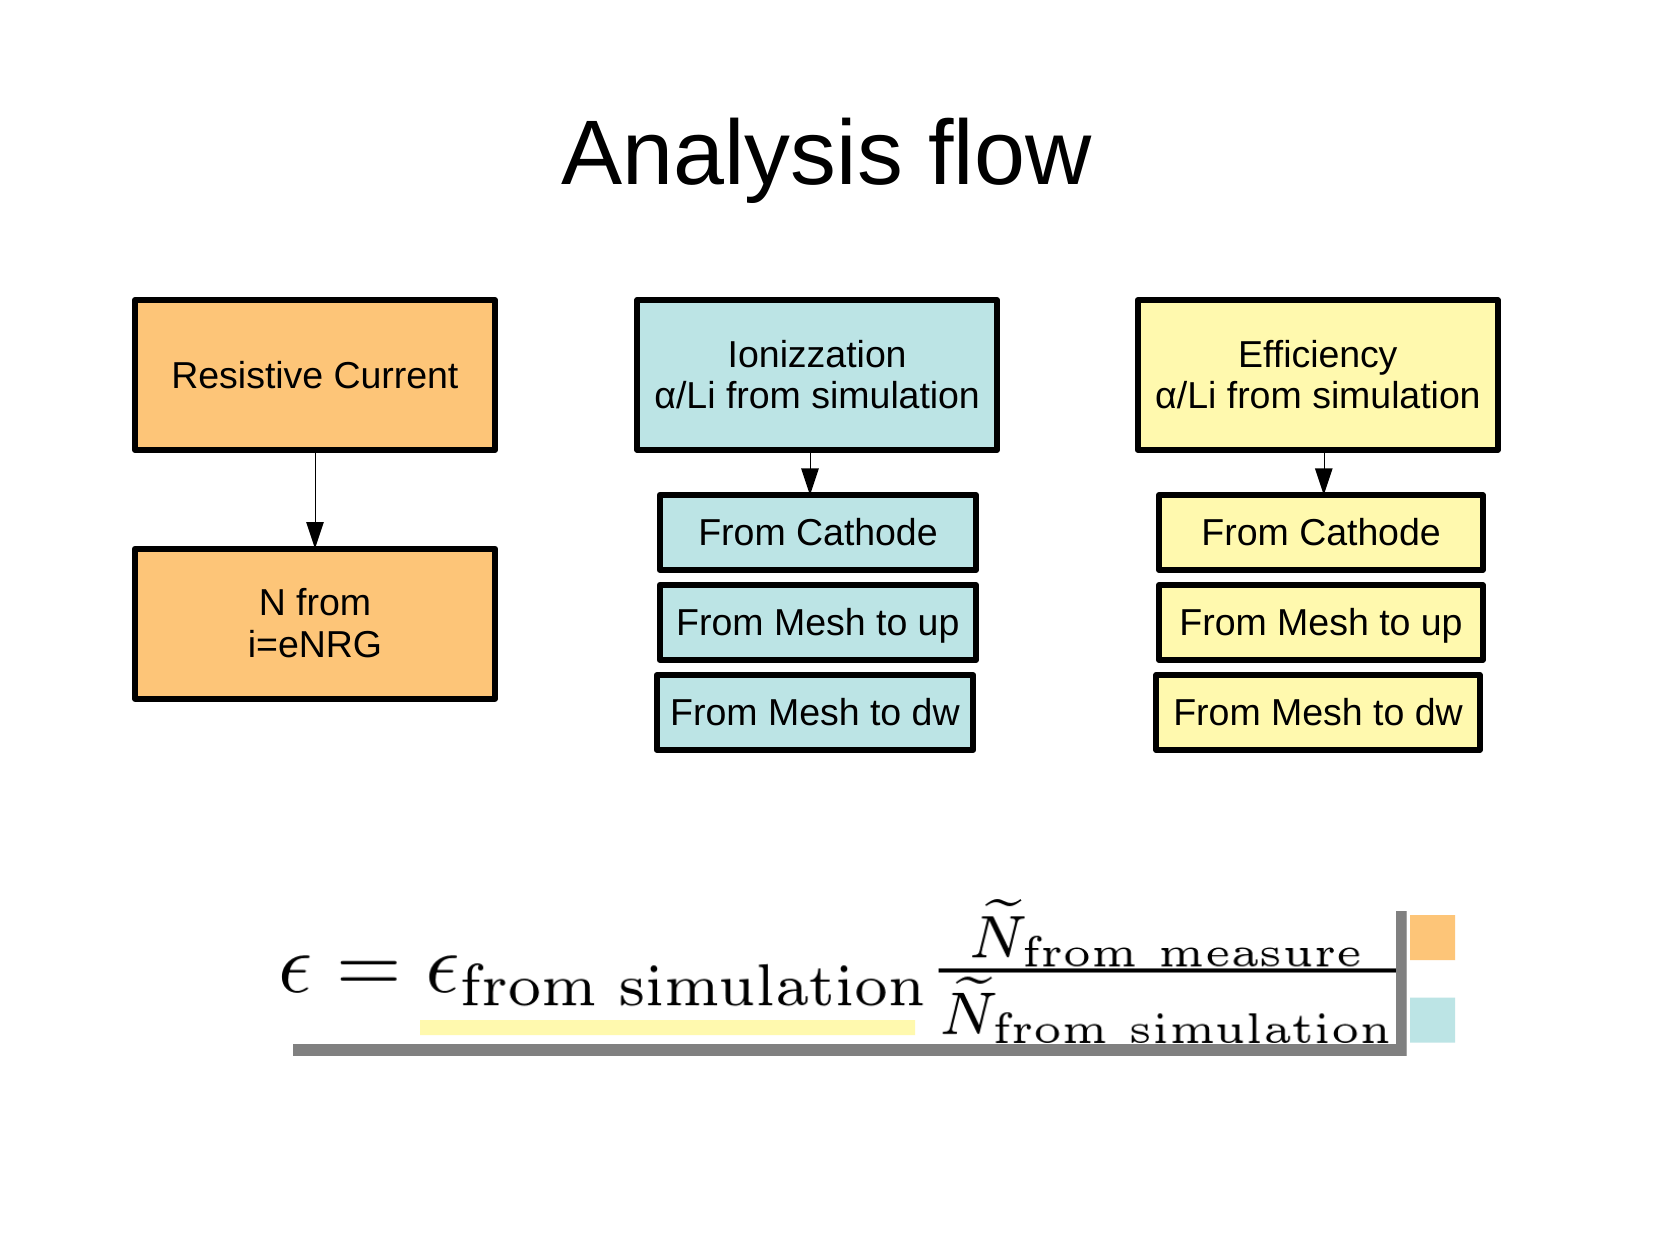

# Analysis flow
Resistive Current
Ionizzation
α/Li from simulation
Efficiency
α/Li from simulation
From Cathode
From Cathode
N from
i=eNRG
From Mesh to up
From Mesh to up
From Mesh to dw
From Mesh to dw